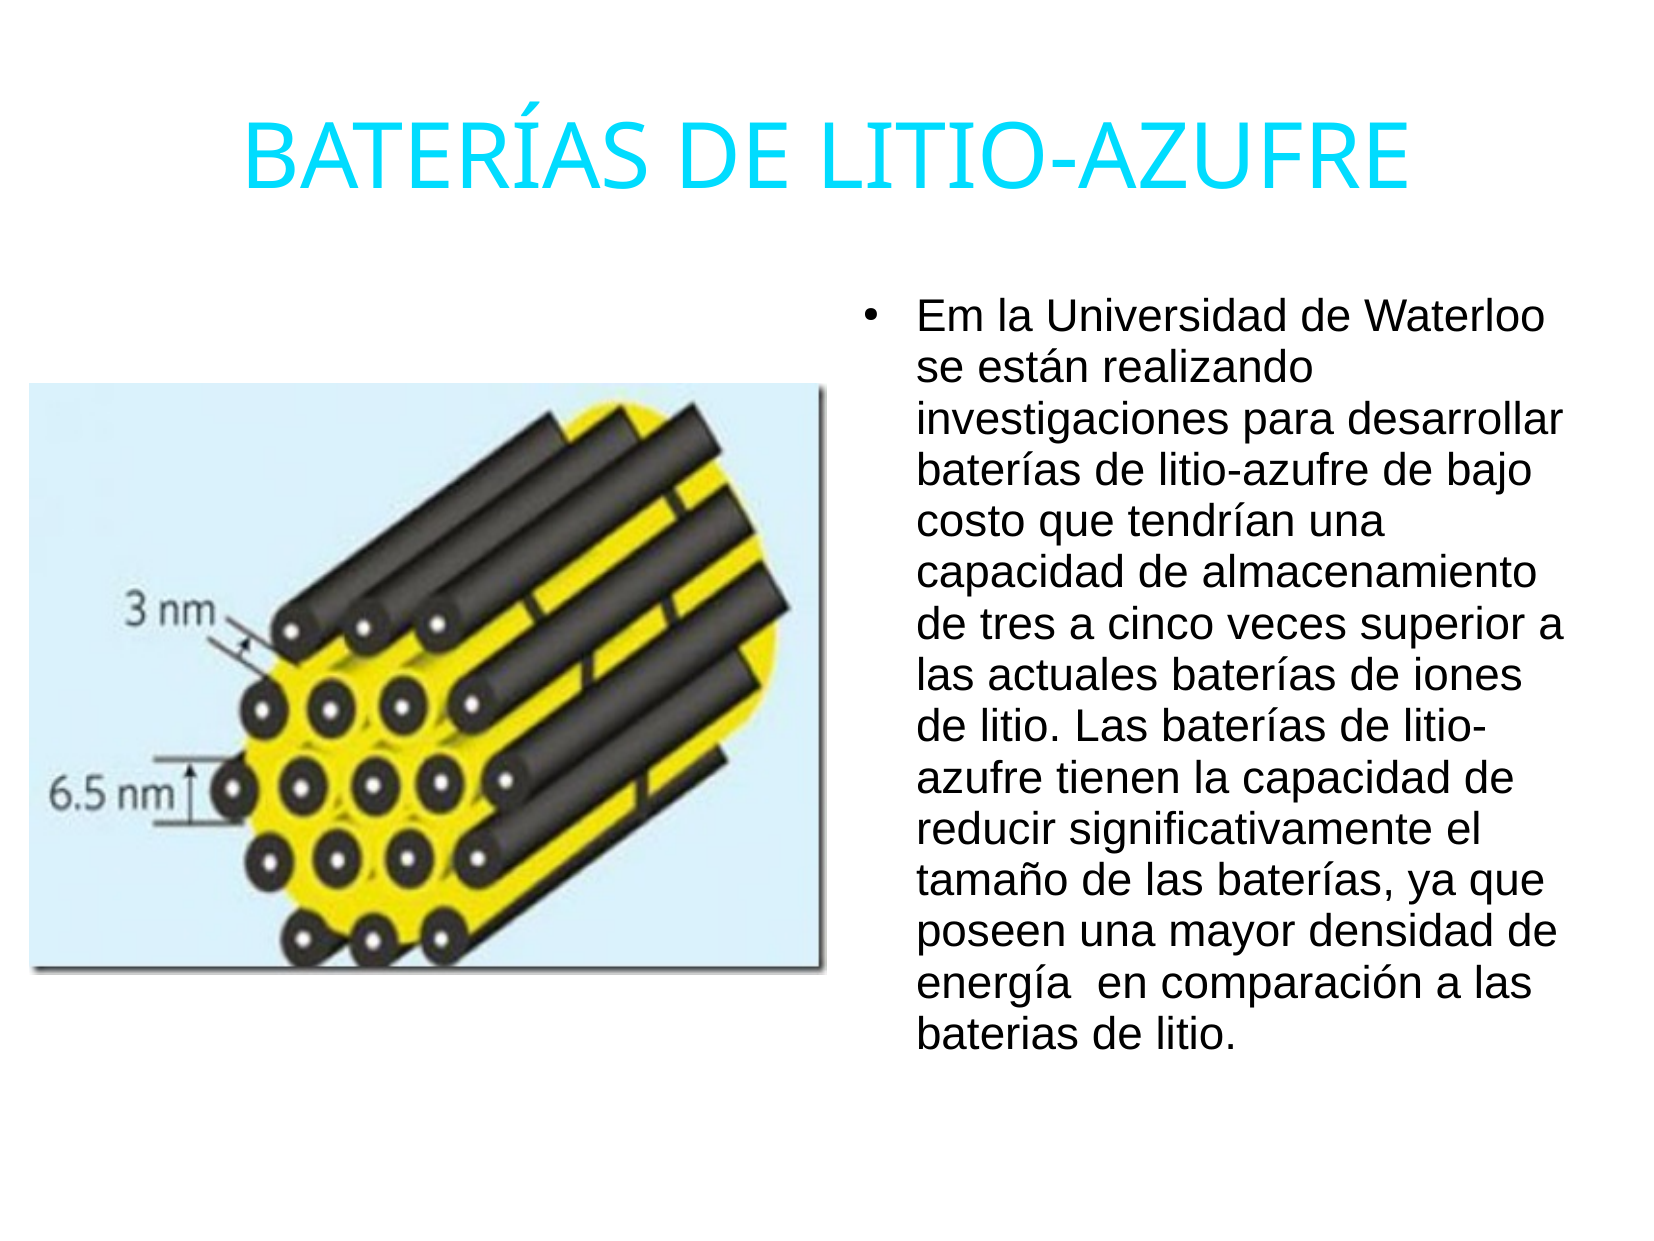

# BATERÍAS DE LITIO-AZUFRE
Em la Universidad de Waterloo se están realizando investigaciones para desarrollar baterías de litio-azufre de bajo costo que tendrían una capacidad de almacenamiento de tres a cinco veces superior a las actuales baterías de iones de litio. Las baterías de litio-azufre tienen la capacidad de reducir significativamente el tamaño de las baterías, ya que poseen una mayor densidad de energía en comparación a las baterias de litio.